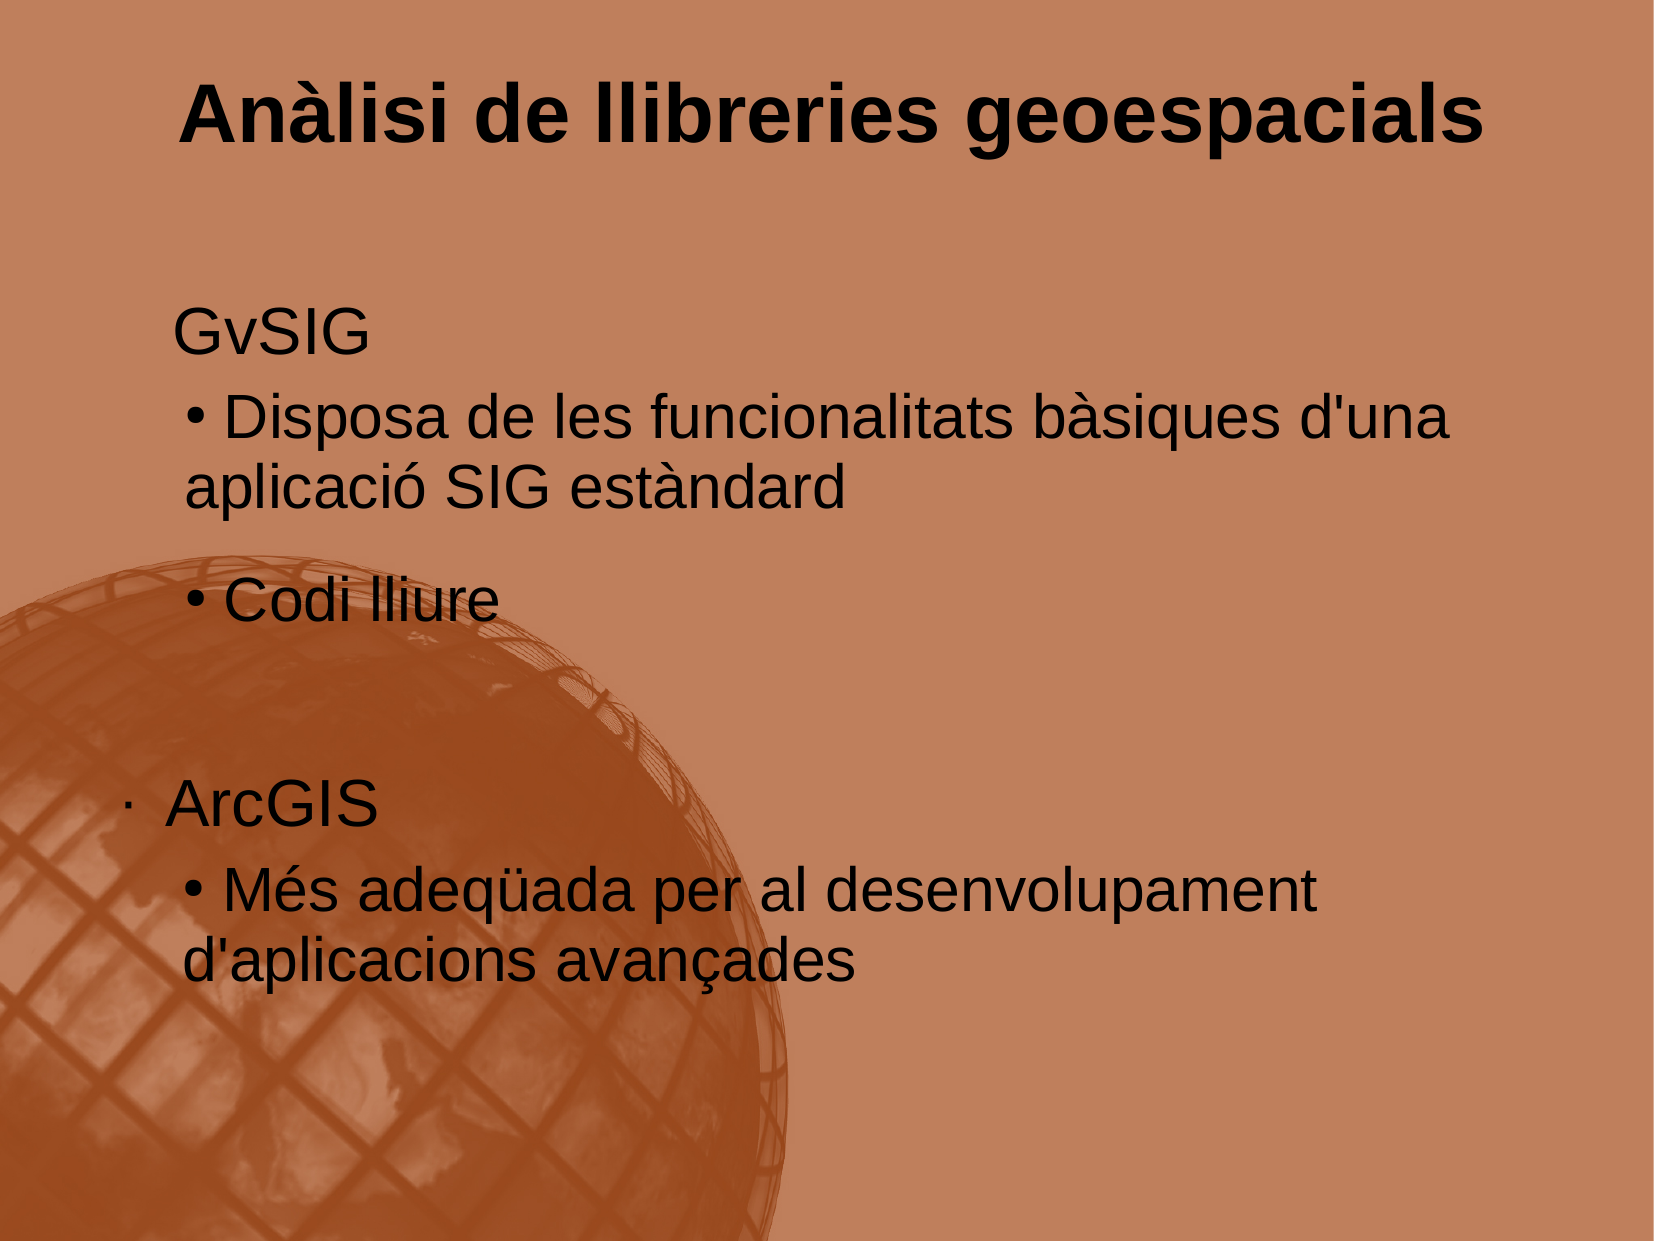

Anàlisi de llibreries geoespacials
GvSIG
 Disposa de les funcionalitats bàsiques d'una aplicació SIG estàndard
# ·
 Codi lliure
ArcGIS
 Més adeqüada per al desenvolupament d'aplicacions avançades